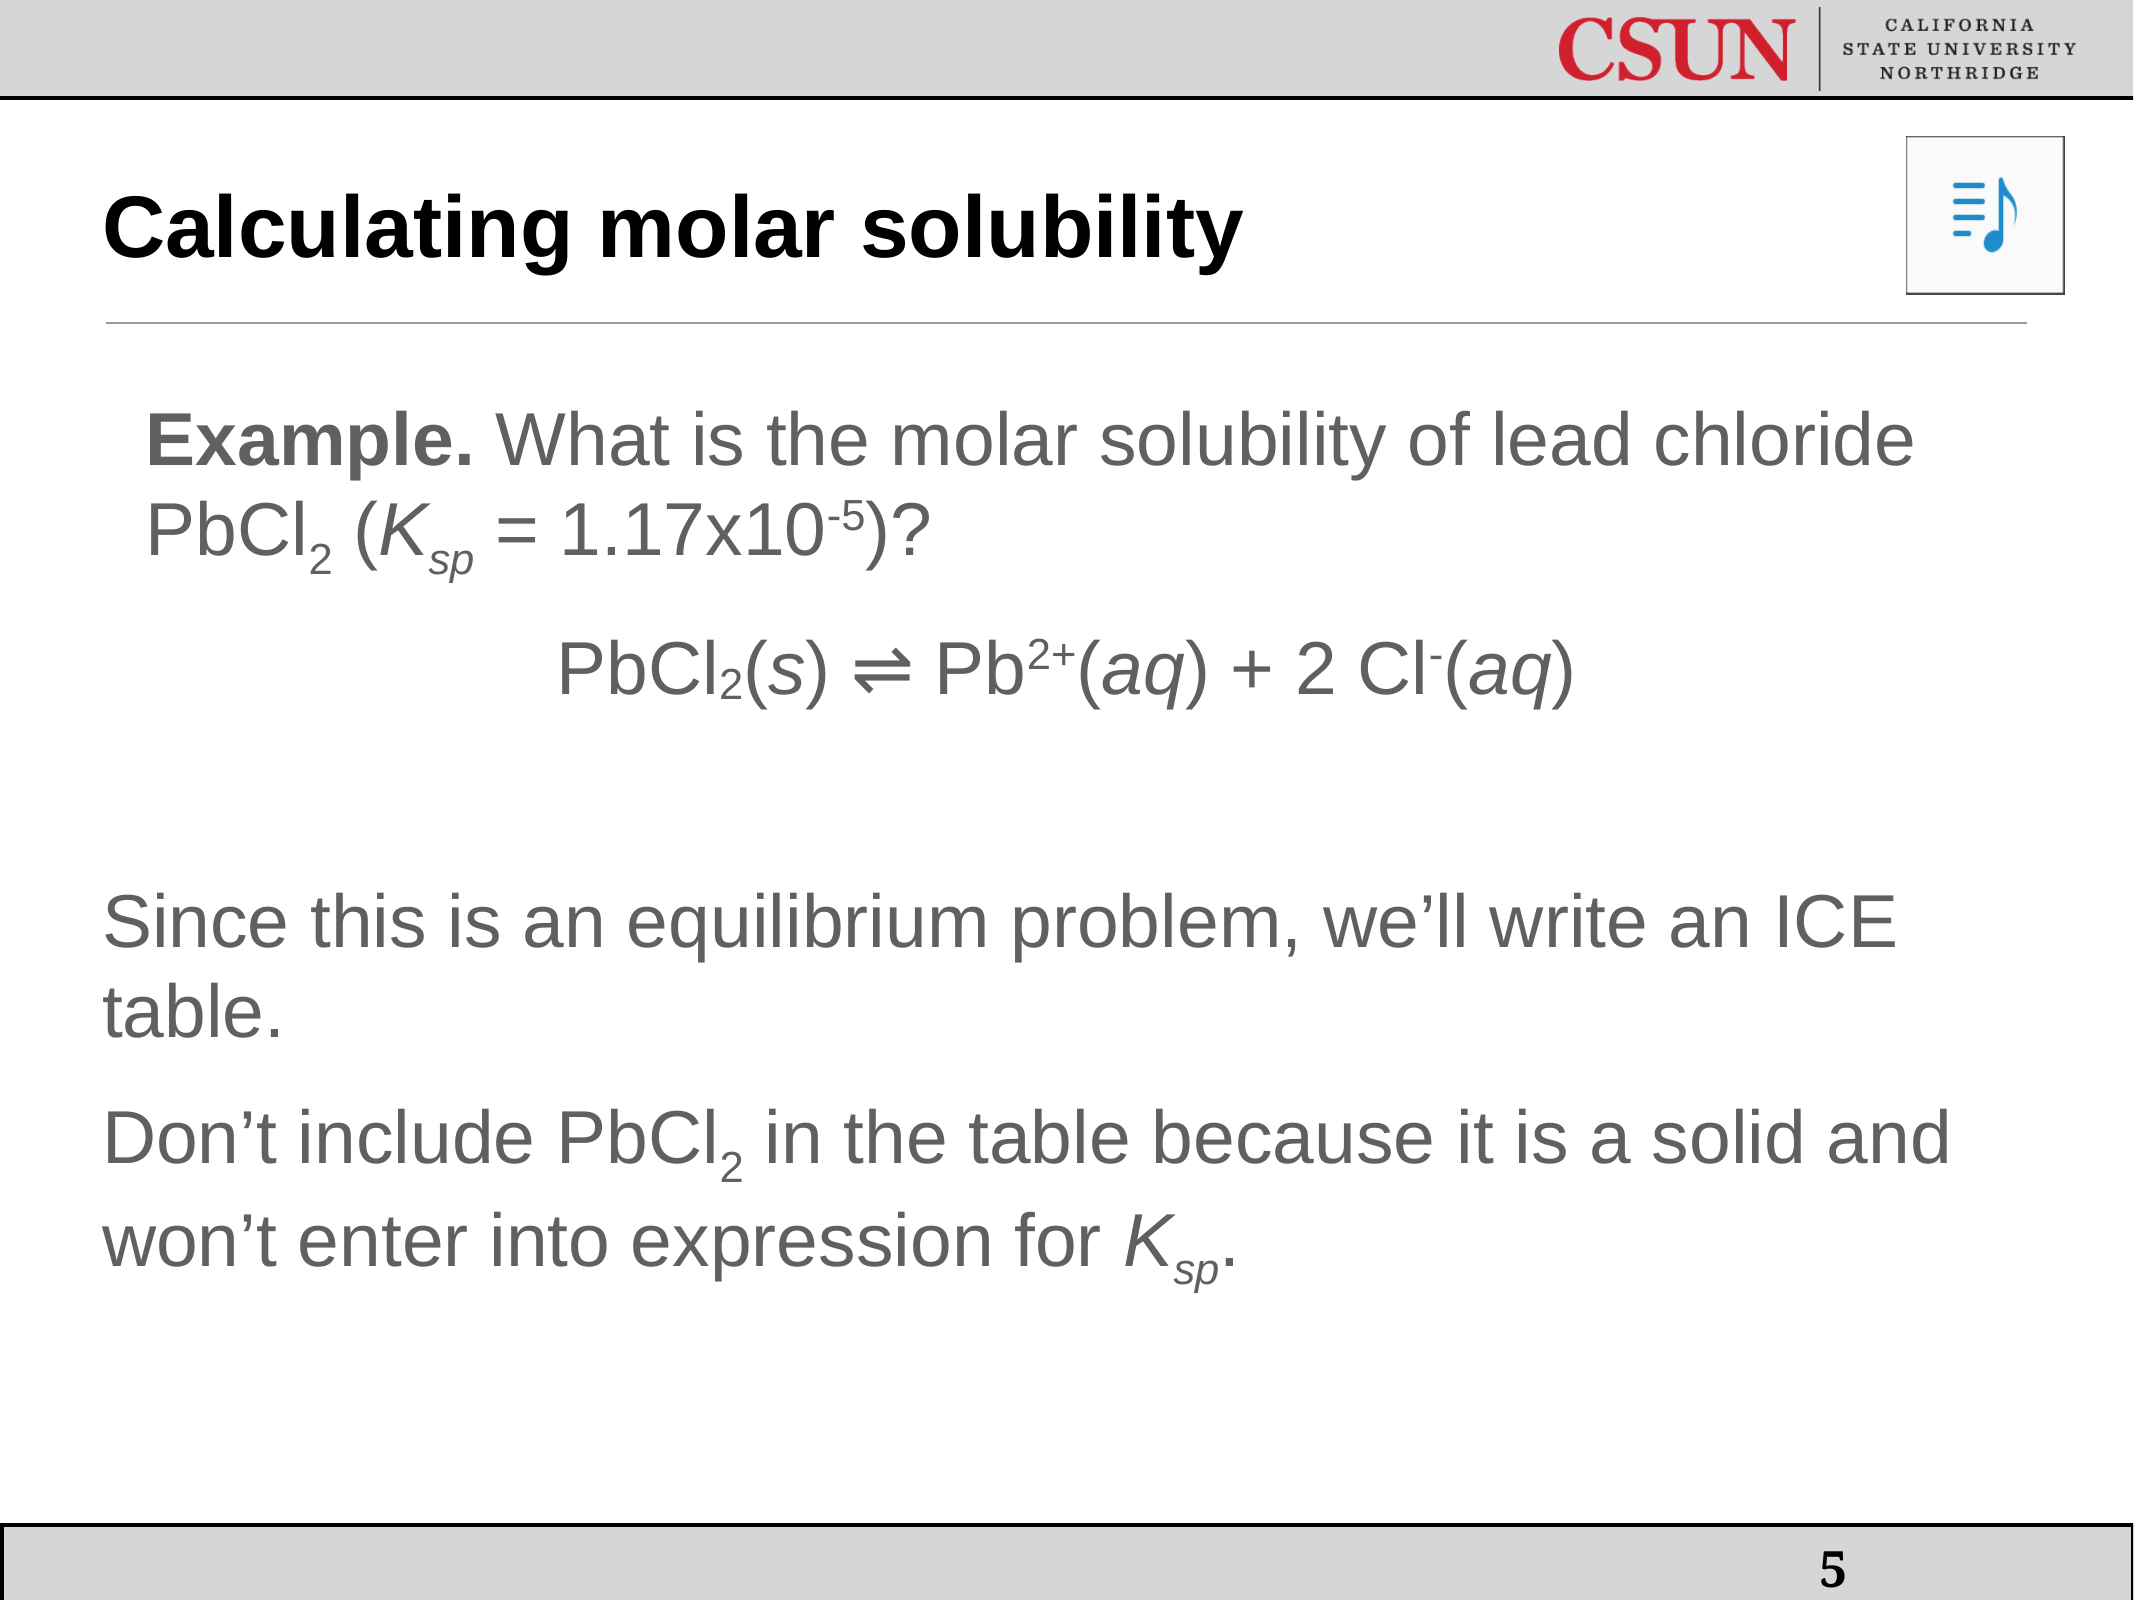

# Calculating molar solubility
Example. What is the molar solubility of lead chloride PbCl2 (Ksp = 1.17x10-5)?
PbCl2(s) ⇌ Pb2+(aq) + 2 Cl-(aq)
Since this is an equilibrium problem, we’ll write an ICE table.
Don’t include PbCl2 in the table because it is a solid and won’t enter into expression for Ksp.
5